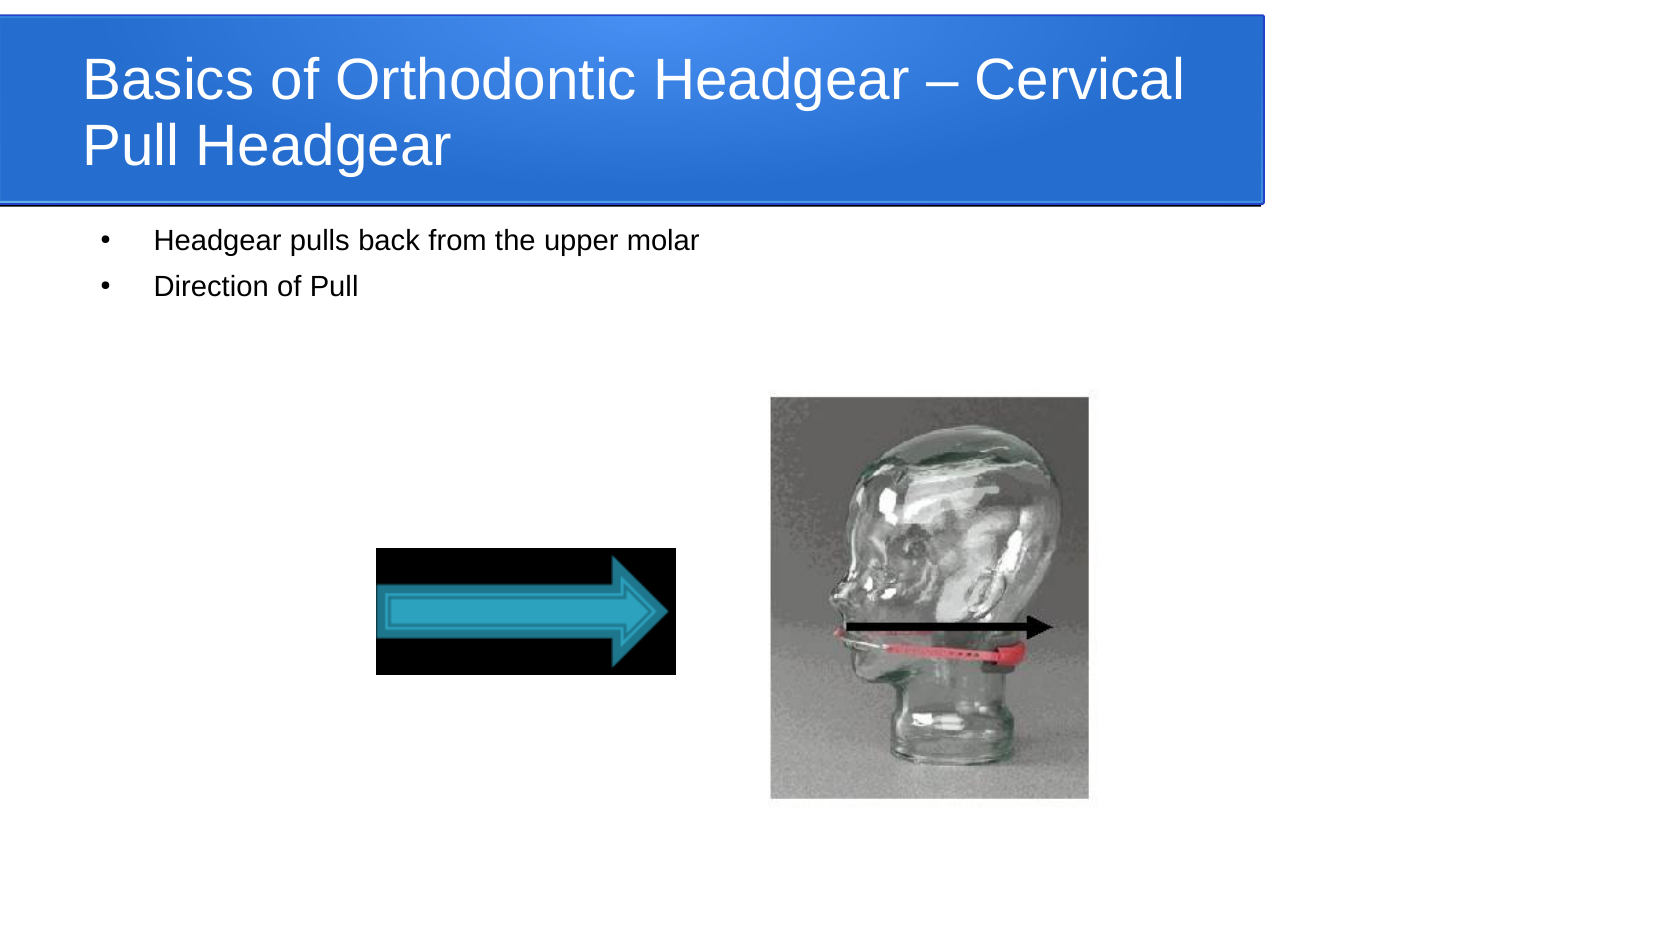

# Basics of Orthodontic Headgear – Cervical Pull Headgear
Headgear pulls back from the upper molar
Direction of Pull